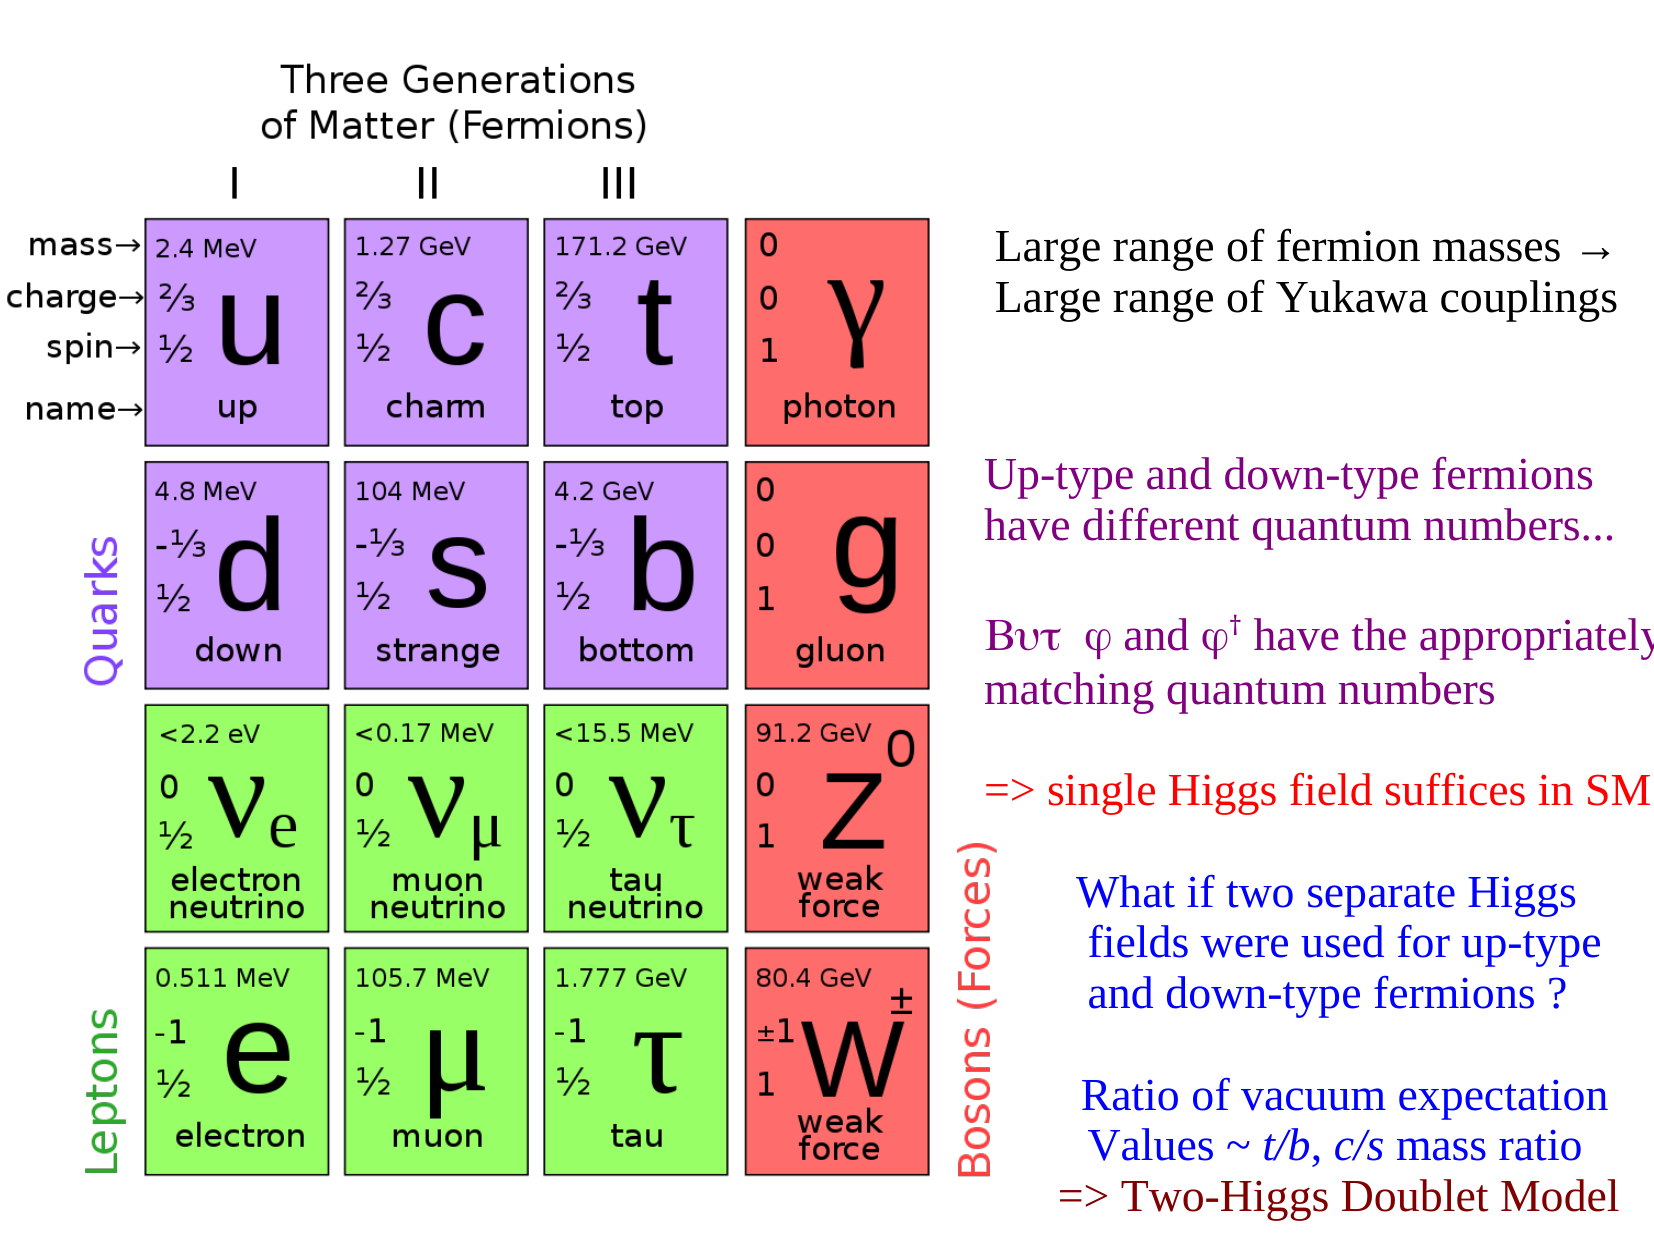

Large range of fermion masses →
Large range of Yukawa couplings
Up-type and down-type fermions
have different quantum numbers...
But φ and φ† have the appropriately
matching quantum numbers
=> single Higgs field suffices in SM
 What if two separate Higgs
 fields were used for up-type
 and down-type fermions ?
	 Ratio of vacuum expectation
 Values ~ t/b, c/s mass ratio
	=> Two-Higgs Doublet Model